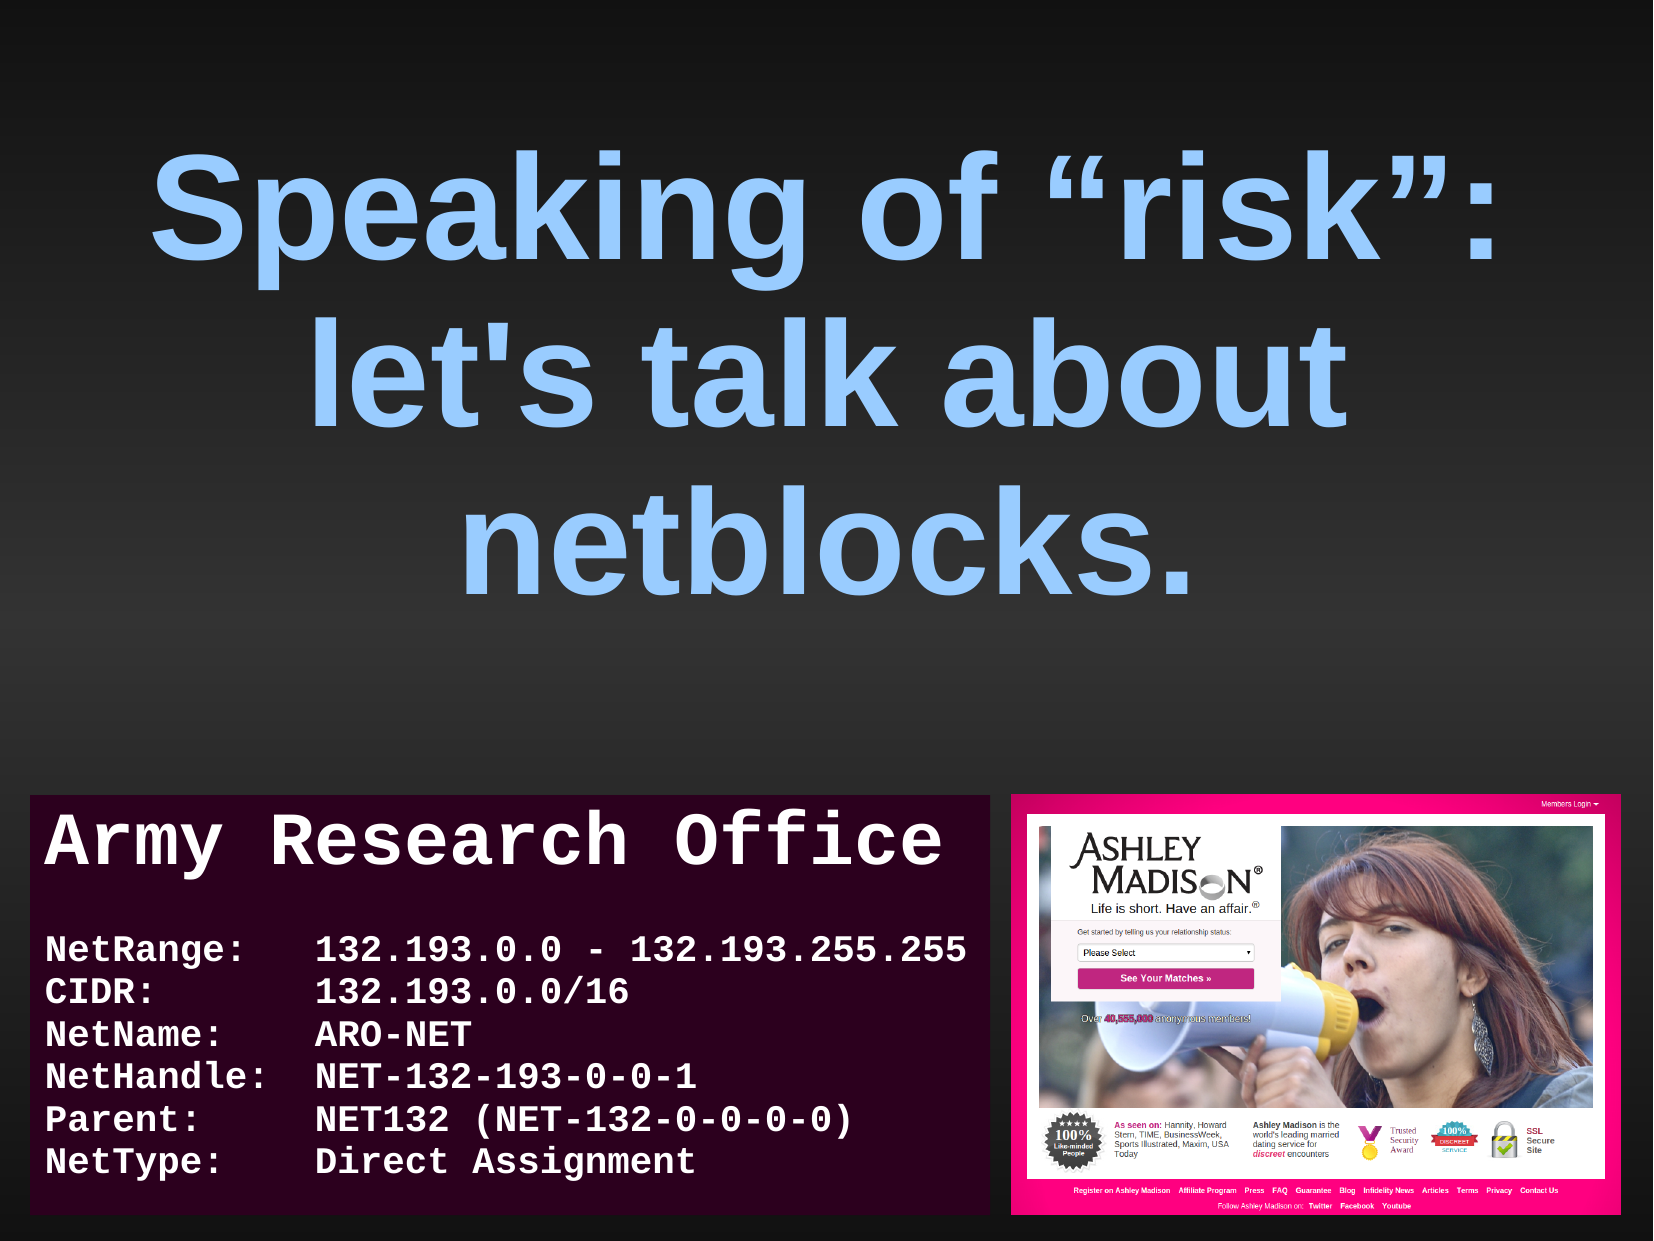

# Speaking of “risk”: let's talk about netblocks.
Army Research Office
NetRange: 132.193.0.0 - 132.193.255.255
CIDR: 132.193.0.0/16
NetName: ARO-NET
NetHandle: NET-132-193-0-0-1
Parent: NET132 (NET-132-0-0-0-0)
NetType: Direct Assignment